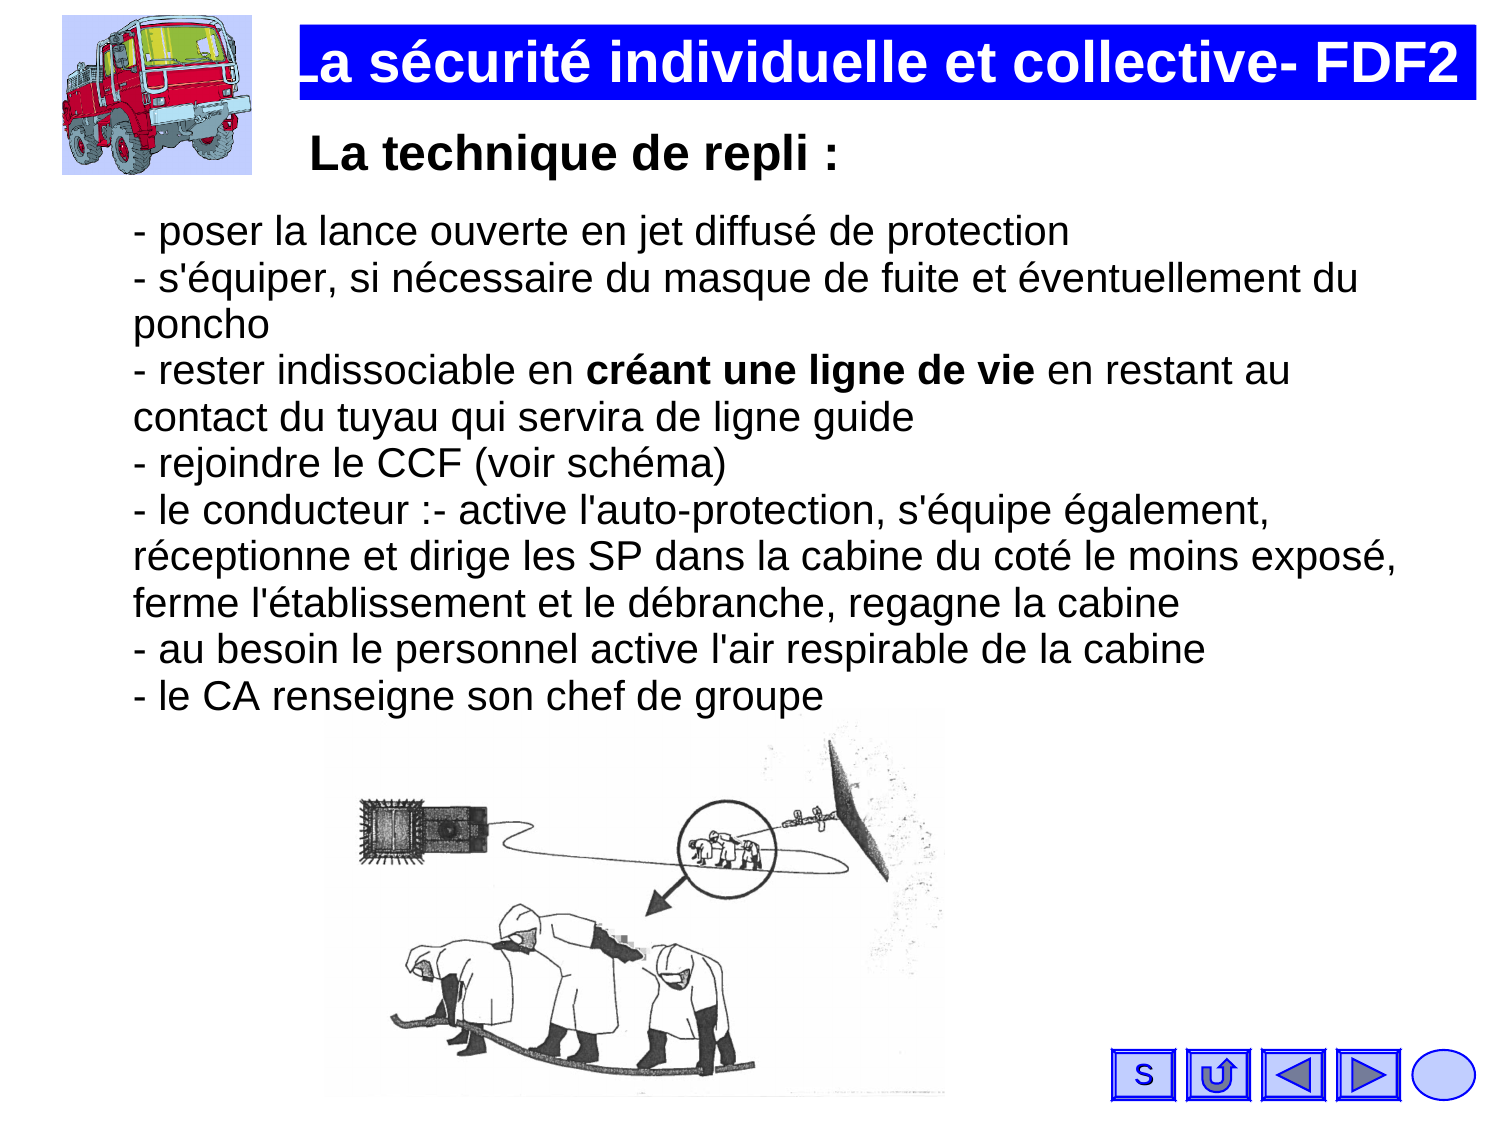

FDF2
La sécurité individuelle et collective- FDF2
La surveillance active - FDF2
La technique de repli :
- poser la lance ouverte en jet diffusé de protection
- s'équiper, si nécessaire du masque de fuite et éventuellement du poncho
- rester indissociable en créant une ligne de vie en restant au contact du tuyau qui servira de ligne guide
- rejoindre le CCF (voir schéma)
- le conducteur :	- active l'auto-protection, s'équipe également, réceptionne et dirige les SP dans la cabine du coté le moins exposé, ferme l'établissement et le débranche, regagne la cabine
- au besoin le personnel active l'air respirable de la cabine
- le CA renseigne son chef de groupe